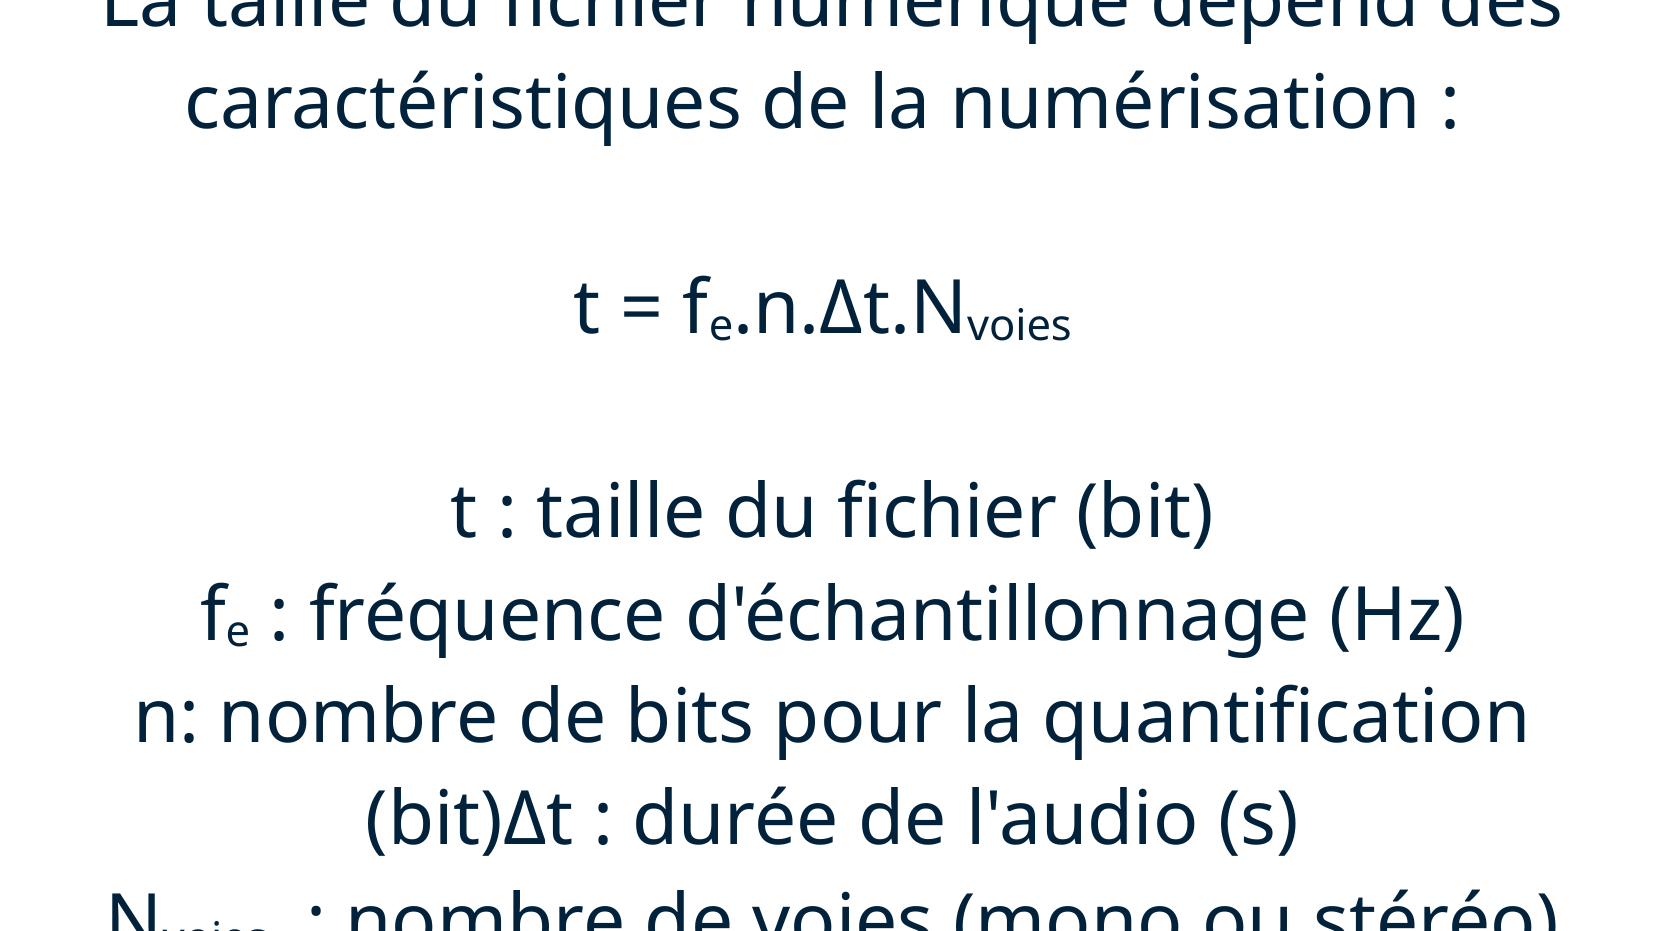

# La taille du fichier numérique dépend des caractéristiques de la numérisation :   t = fe.n.Δt.Nvoies  t : taille du fichier (bit)  fe : fréquence d'échantillonnage (Hz)  n: nombre de bits pour la quantification (bit) Δt : durée de l'audio (s)  Nvoies  : nombre de voies (mono ou stéréo)